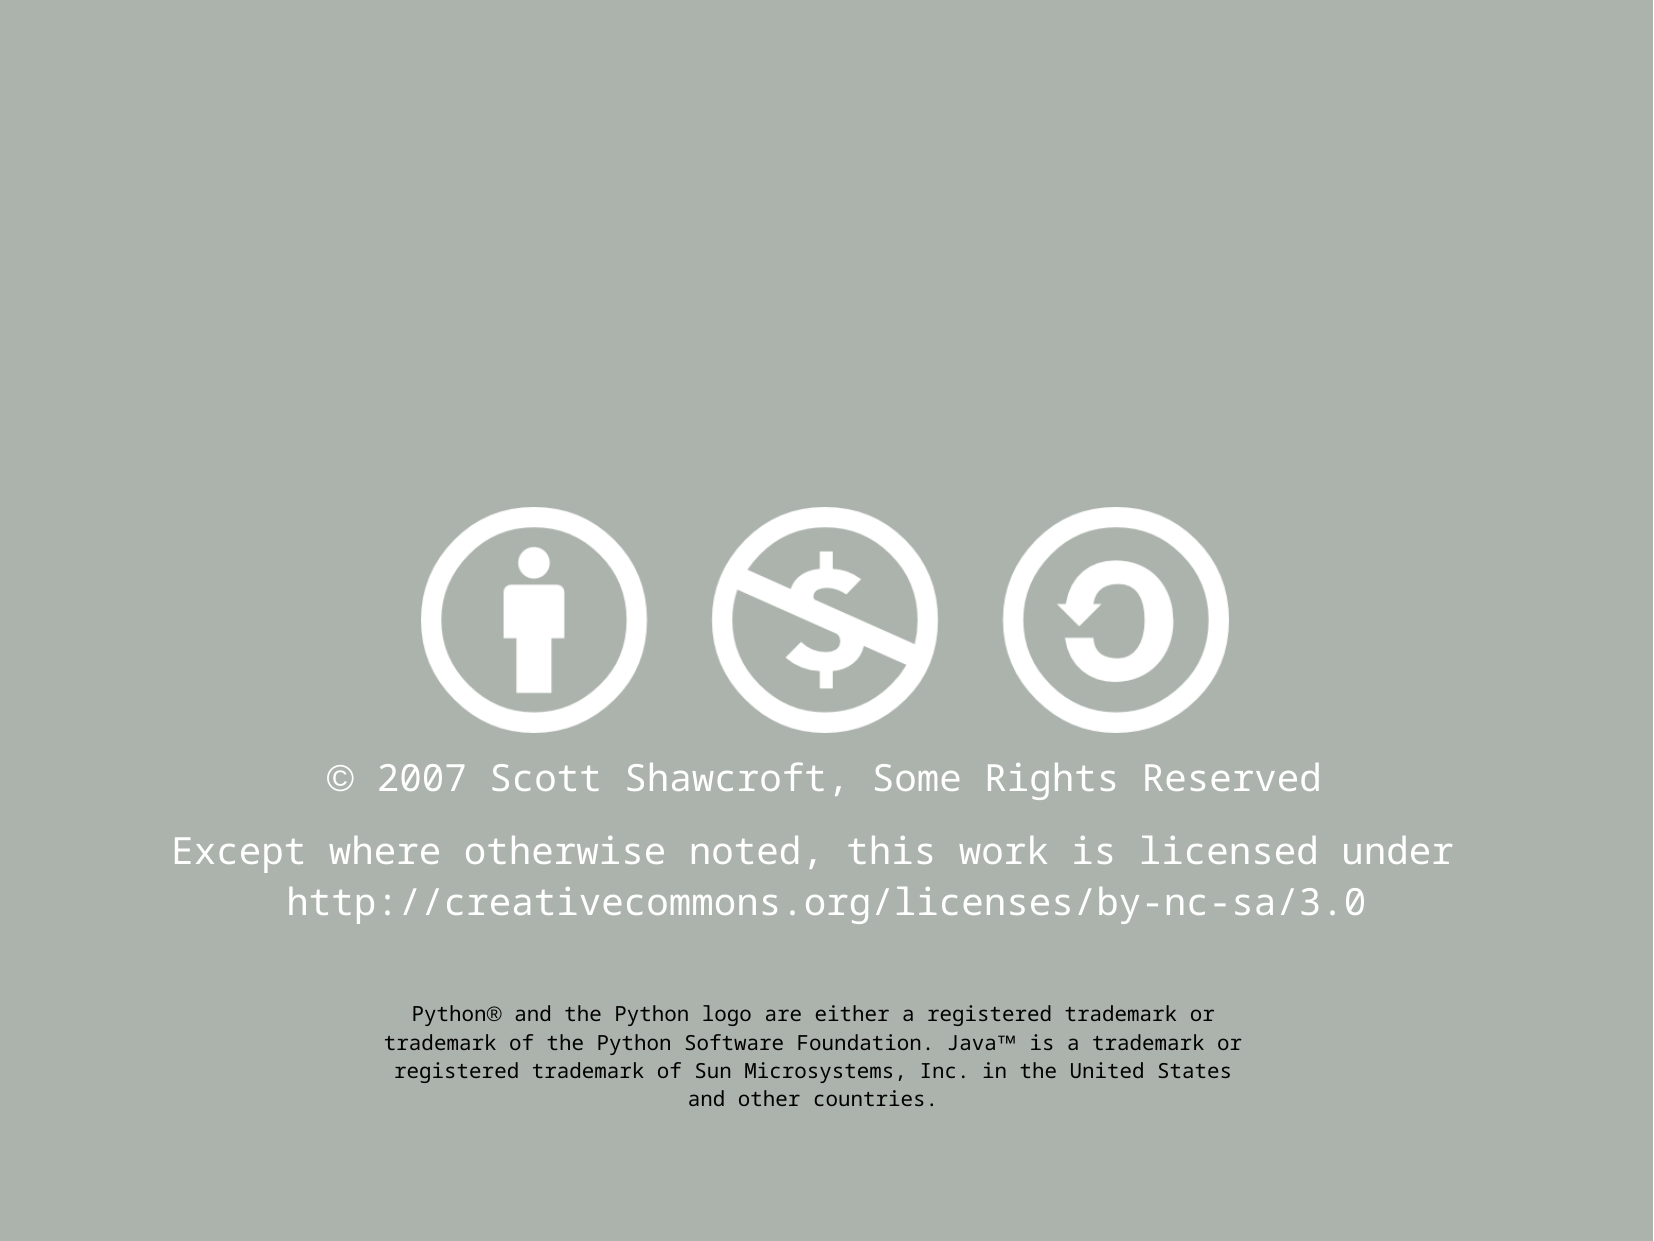

© 2007 Scott Shawcroft, Some Rights Reserved
Except where otherwise noted, this work is licensed under
http://creativecommons.org/licenses/by-nc-sa/3.0
Python® and the Python logo are either a registered trademark or trademark of the Python Software Foundation. Java™ is a trademark or registered trademark of Sun Microsystems, Inc. in the United States and other countries.